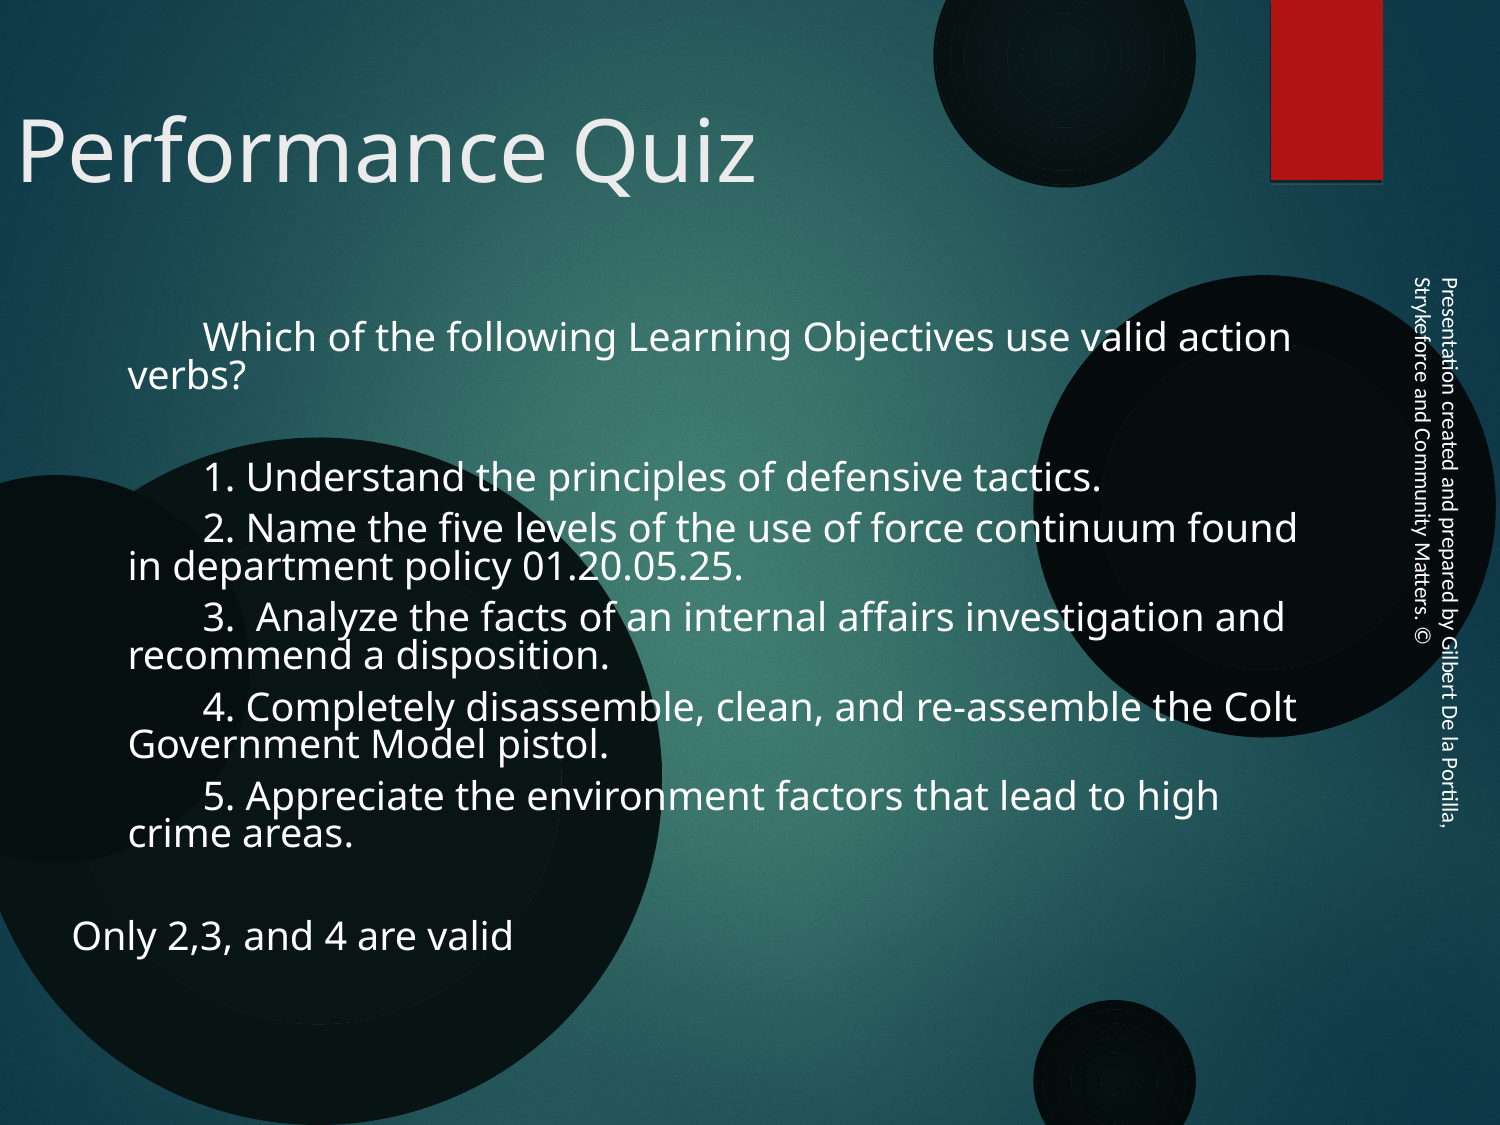

# Performance Quiz
	Which of the following Learning Objectives use valid action verbs?
	1. Understand the principles of defensive tactics.
	2. Name the five levels of the use of force continuum found in department policy 01.20.05.25.
	3. Analyze the facts of an internal affairs investigation and recommend a disposition.
	4. Completely disassemble, clean, and re-assemble the Colt Government Model pistol.
	5. Appreciate the environment factors that lead to high crime areas.
Only 2,3, and 4 are valid
Presentation created and prepared by Gilbert De la Portilla, Strykeforce and Community Matters. ©